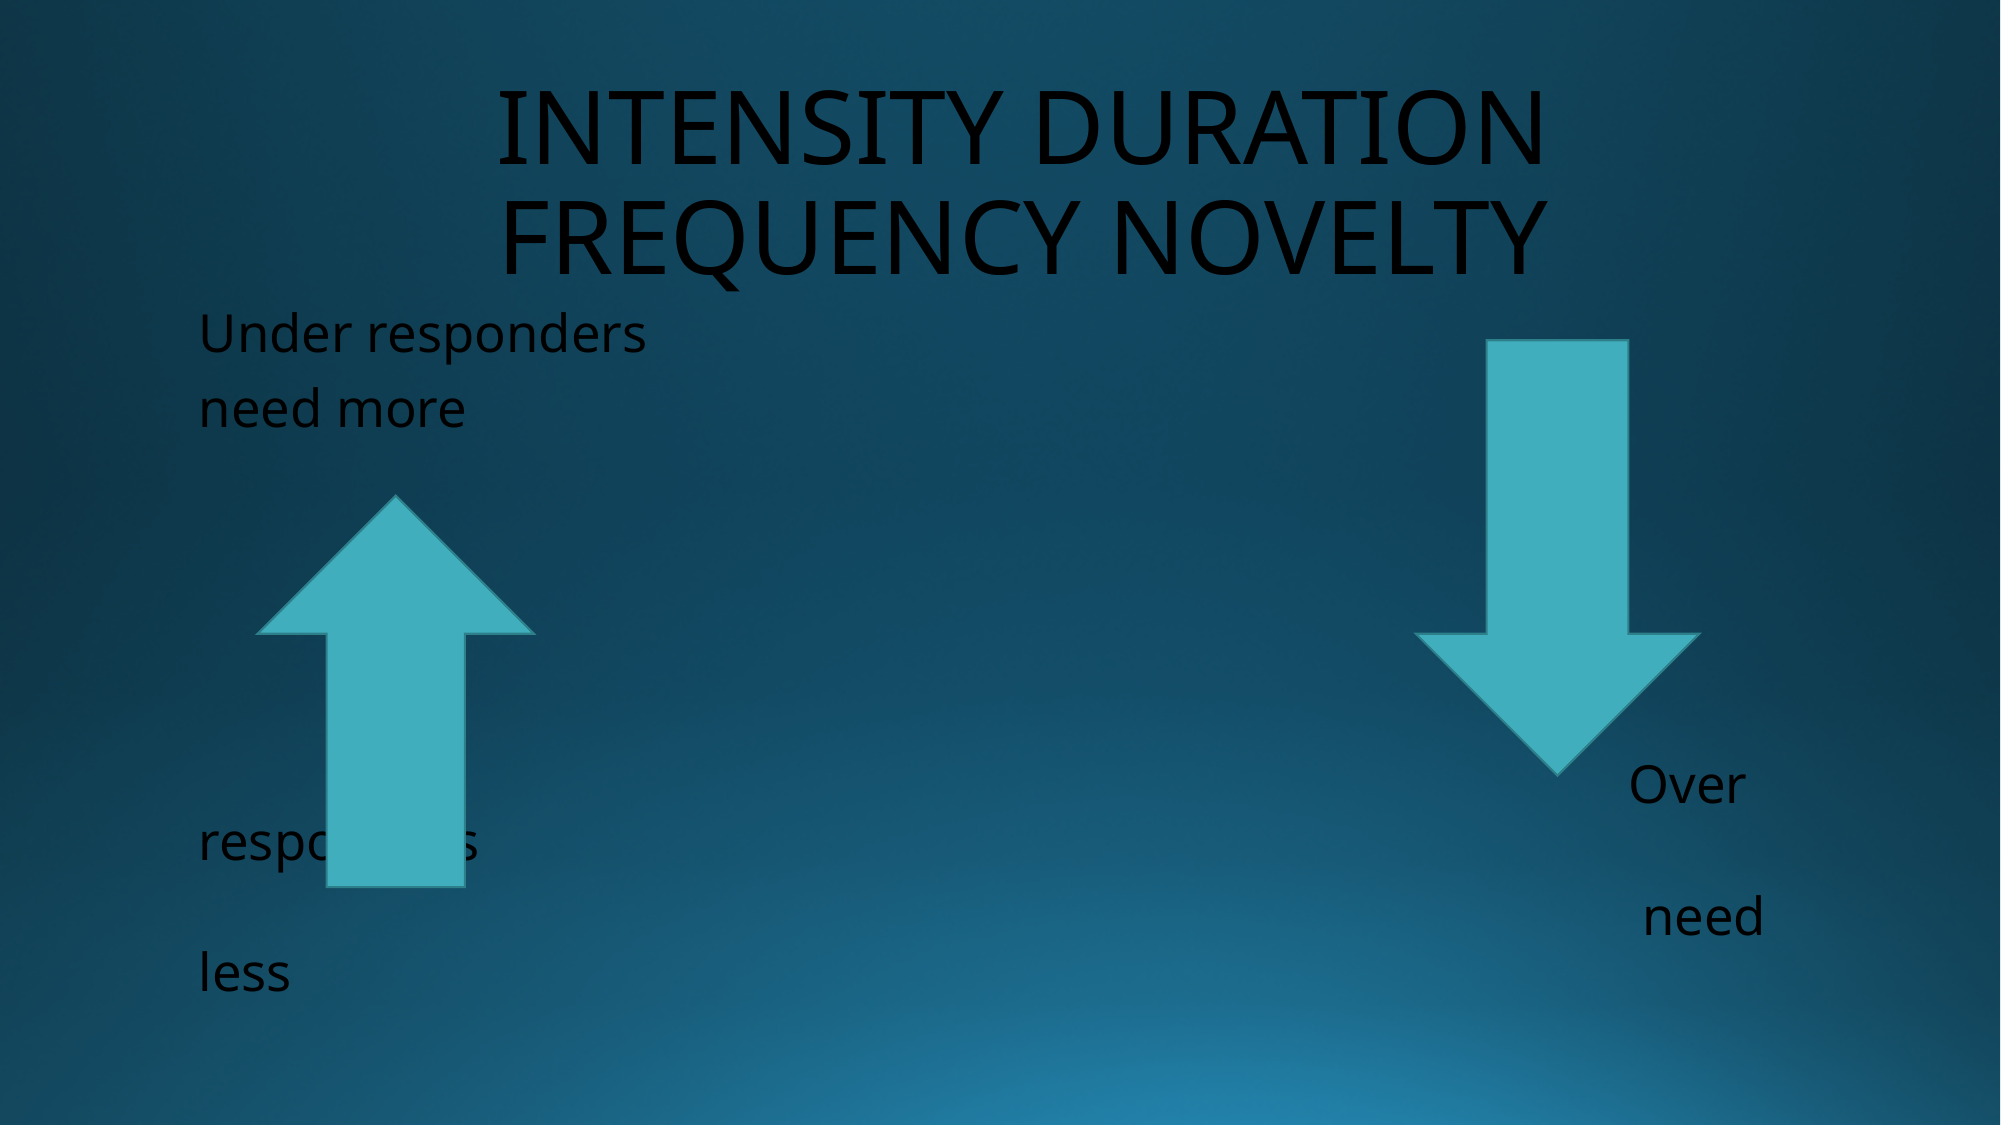

# INTENSITY DURATION FREQUENCY NOVELTY
Under responders
need more
 Over responders
 need less